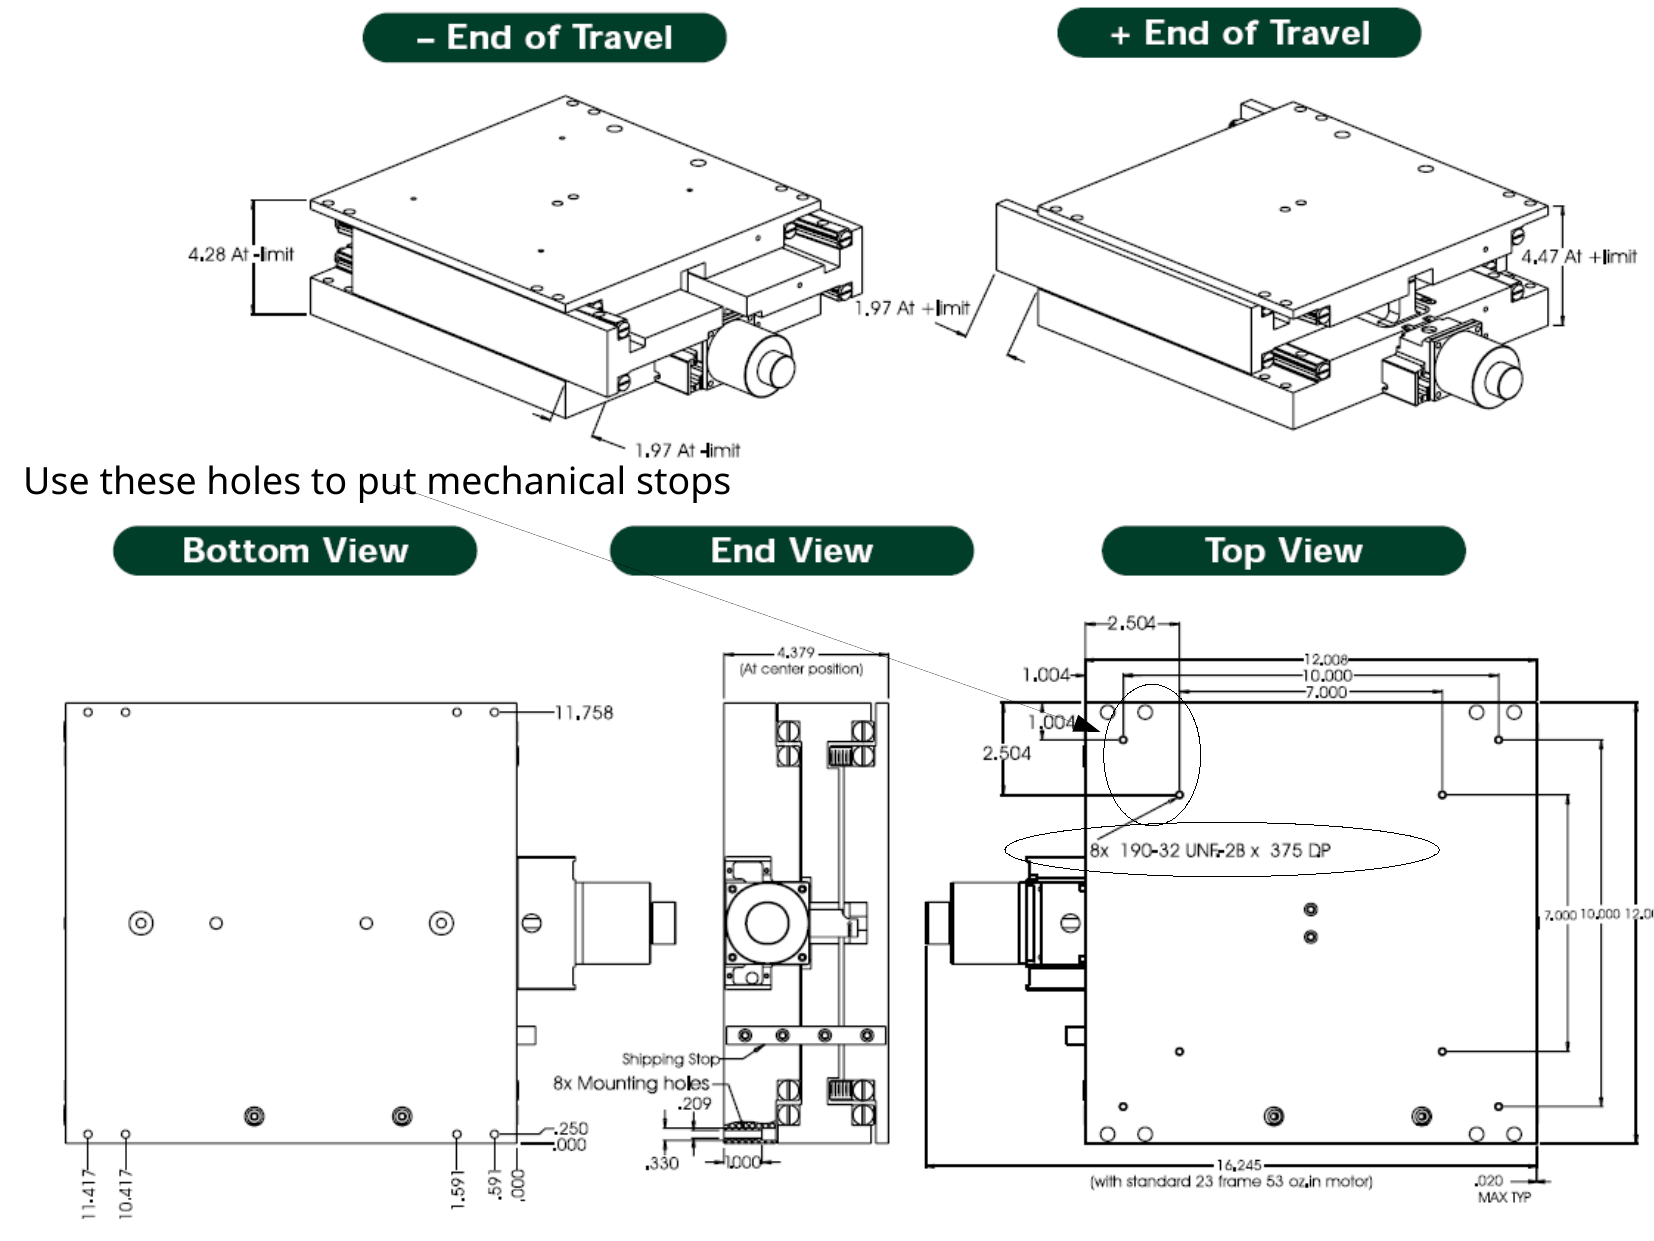

Use these holes to put mechanical stops